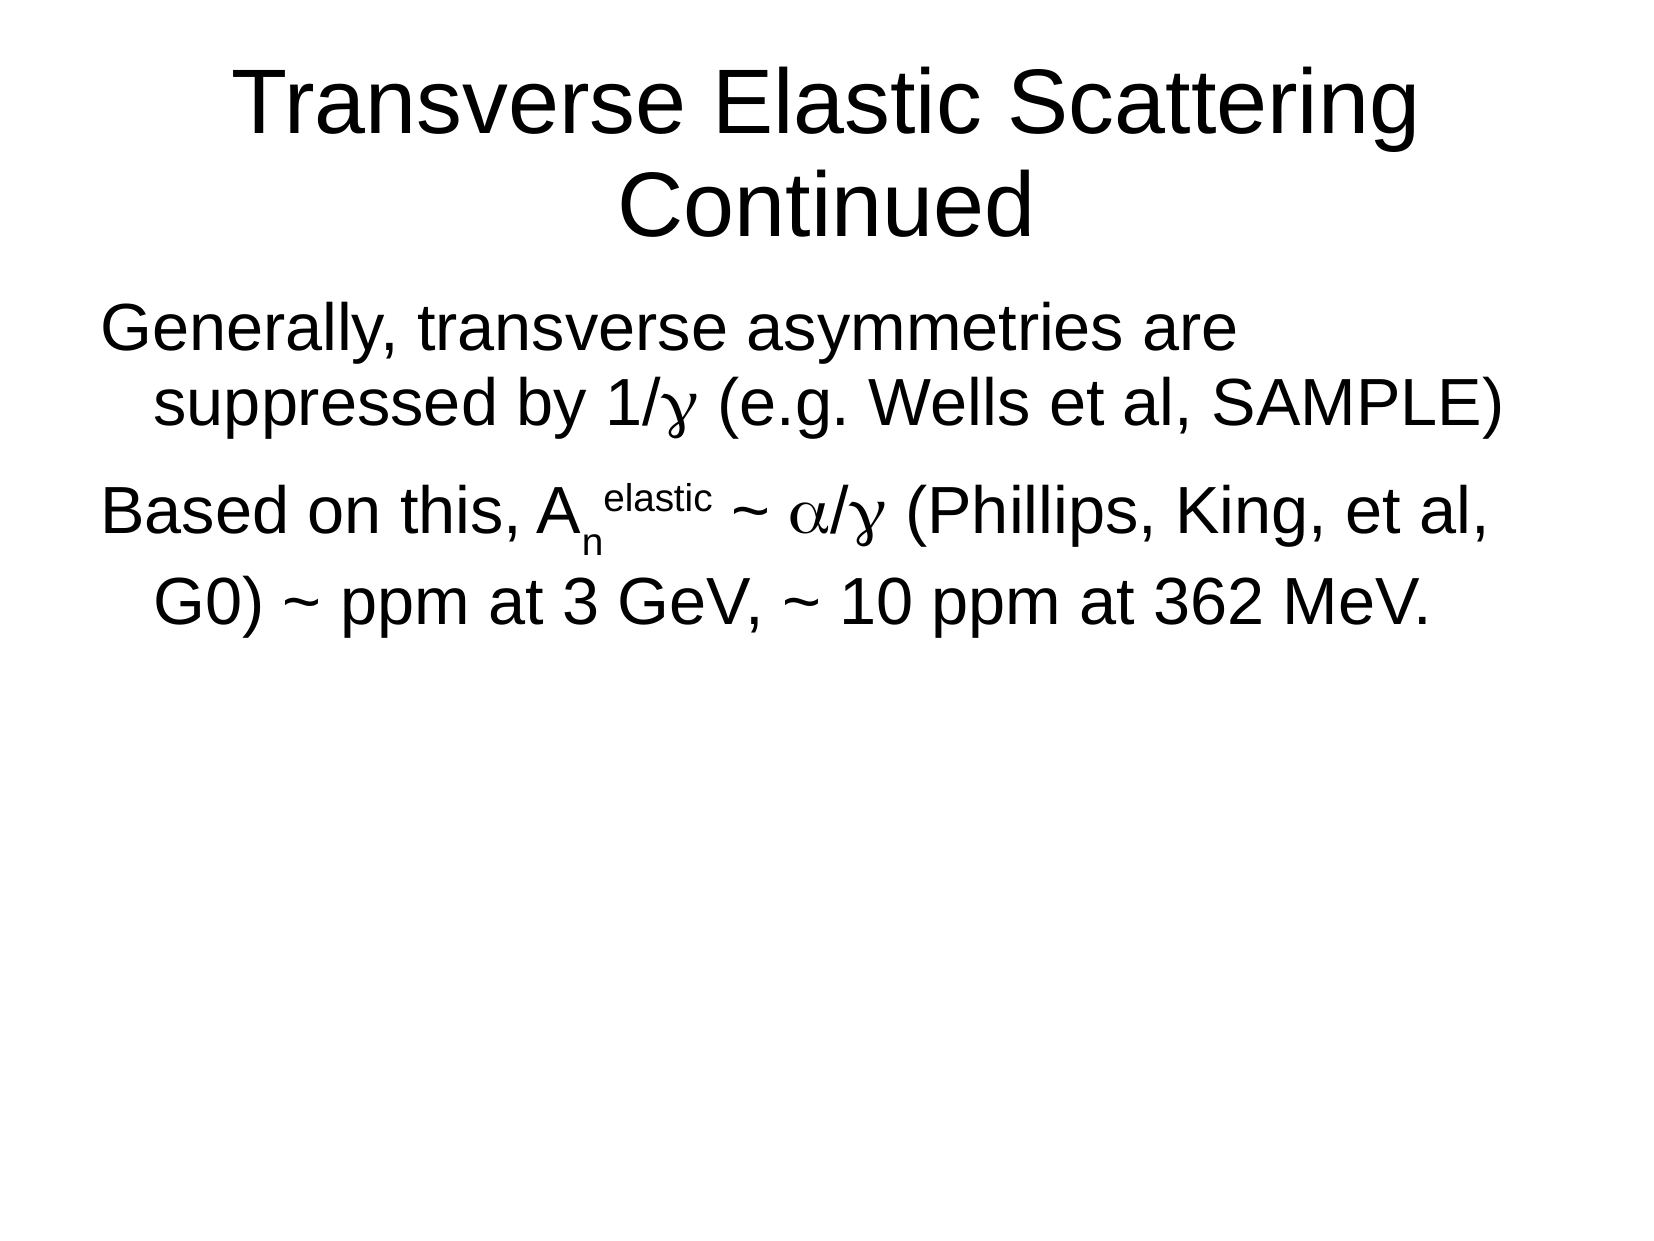

Transverse Elastic Scattering Continued
Generally, transverse asymmetries are suppressed by 1/g (e.g. Wells et al, SAMPLE)
# Based on this, Anelastic ~ a/g (Phillips, King, et al, G0) ~ ppm at 3 GeV, ~ 10 ppm at 362 MeV.